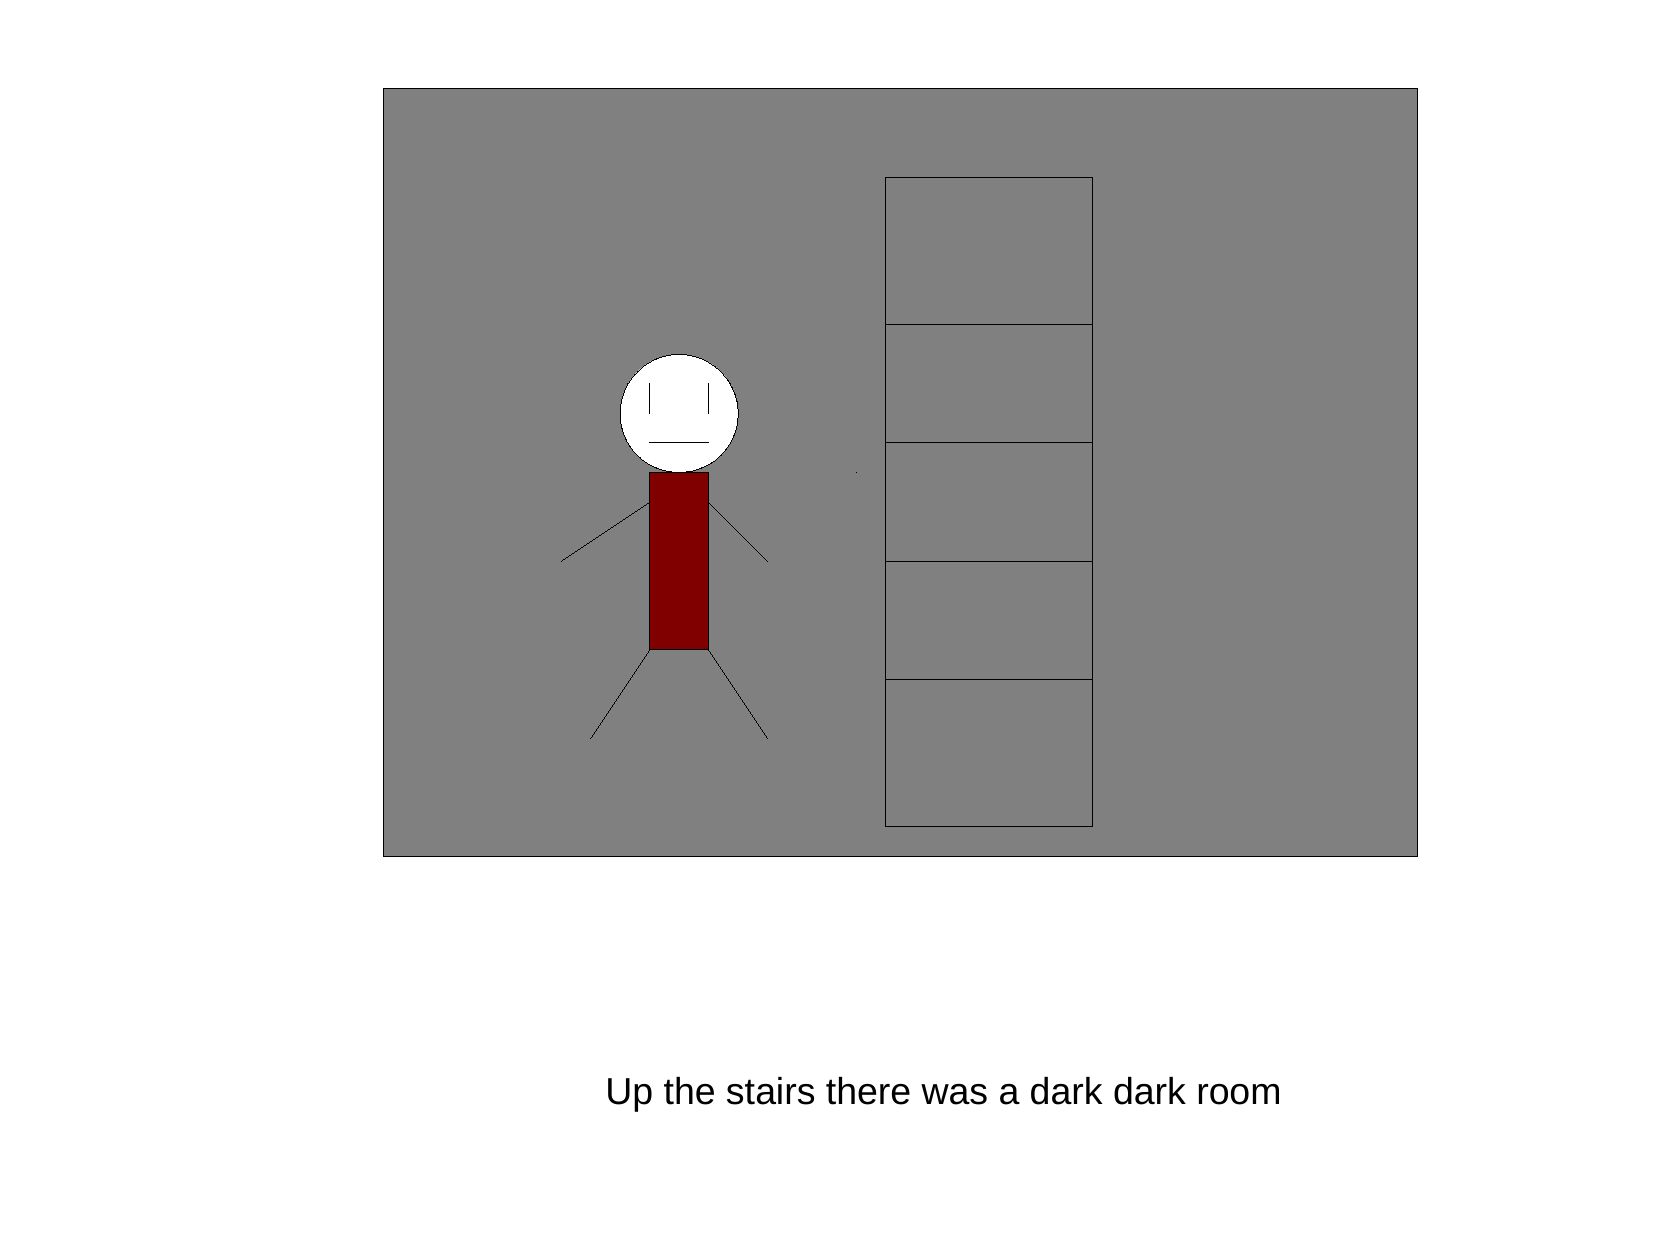

Up the stairs there was a dark dark room